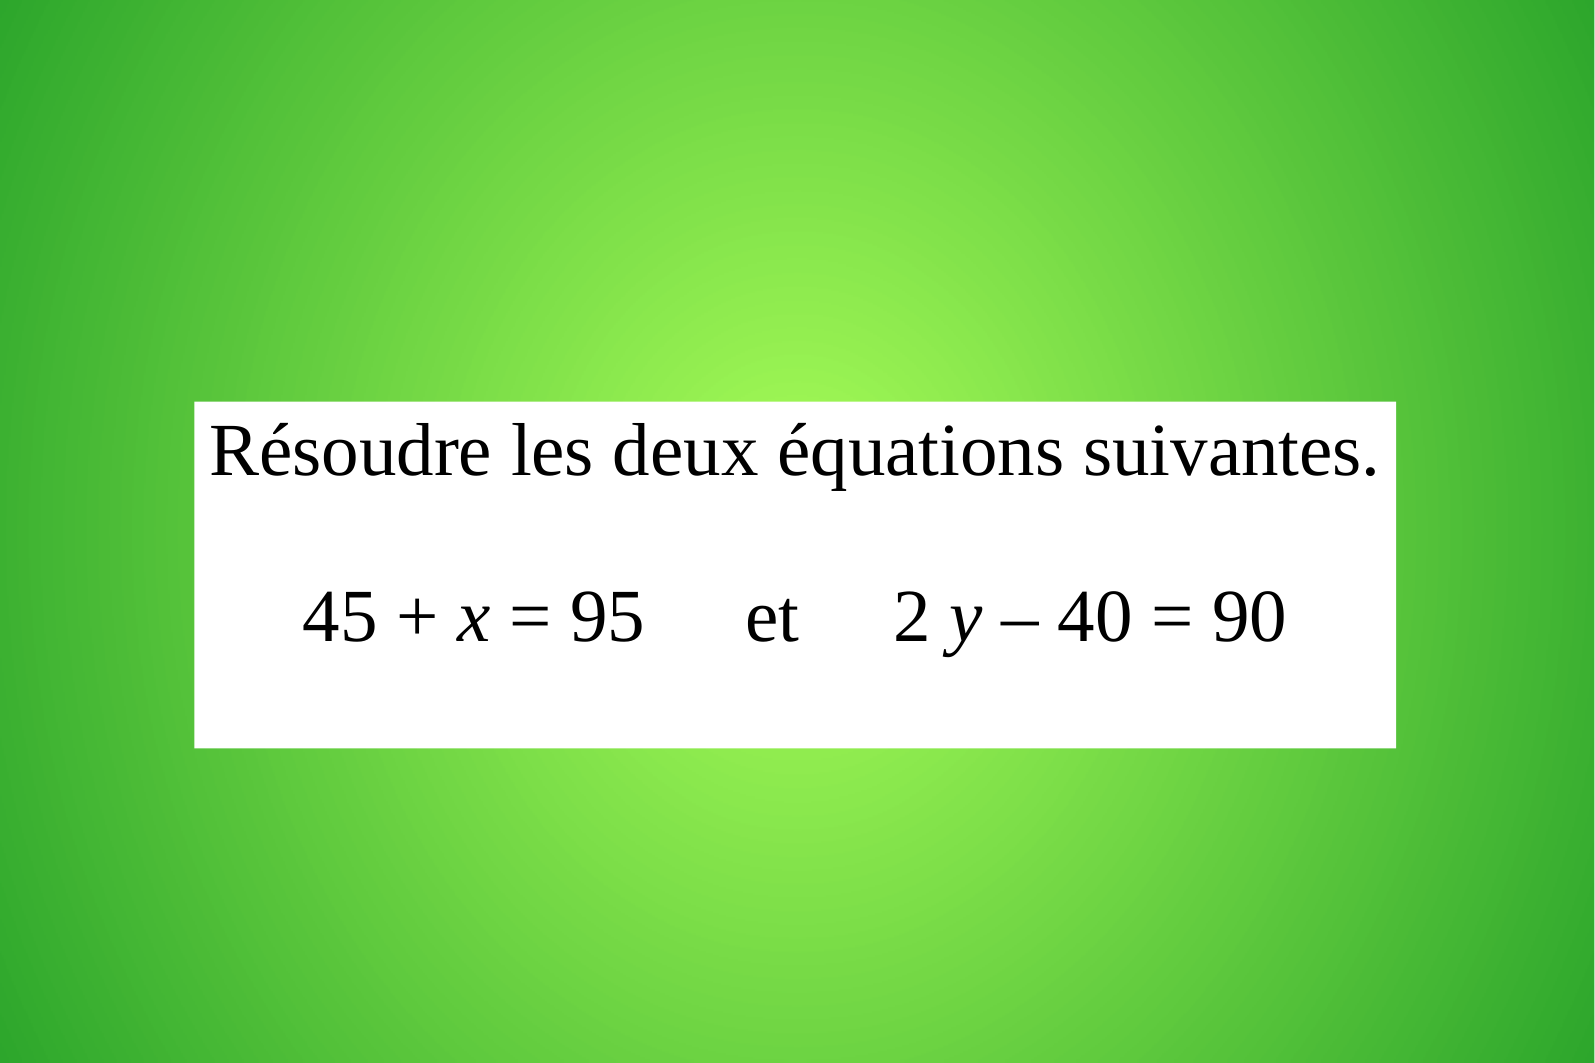

Résoudre les deux équations suivantes.
45 + x = 95		et		2 y – 40 = 90